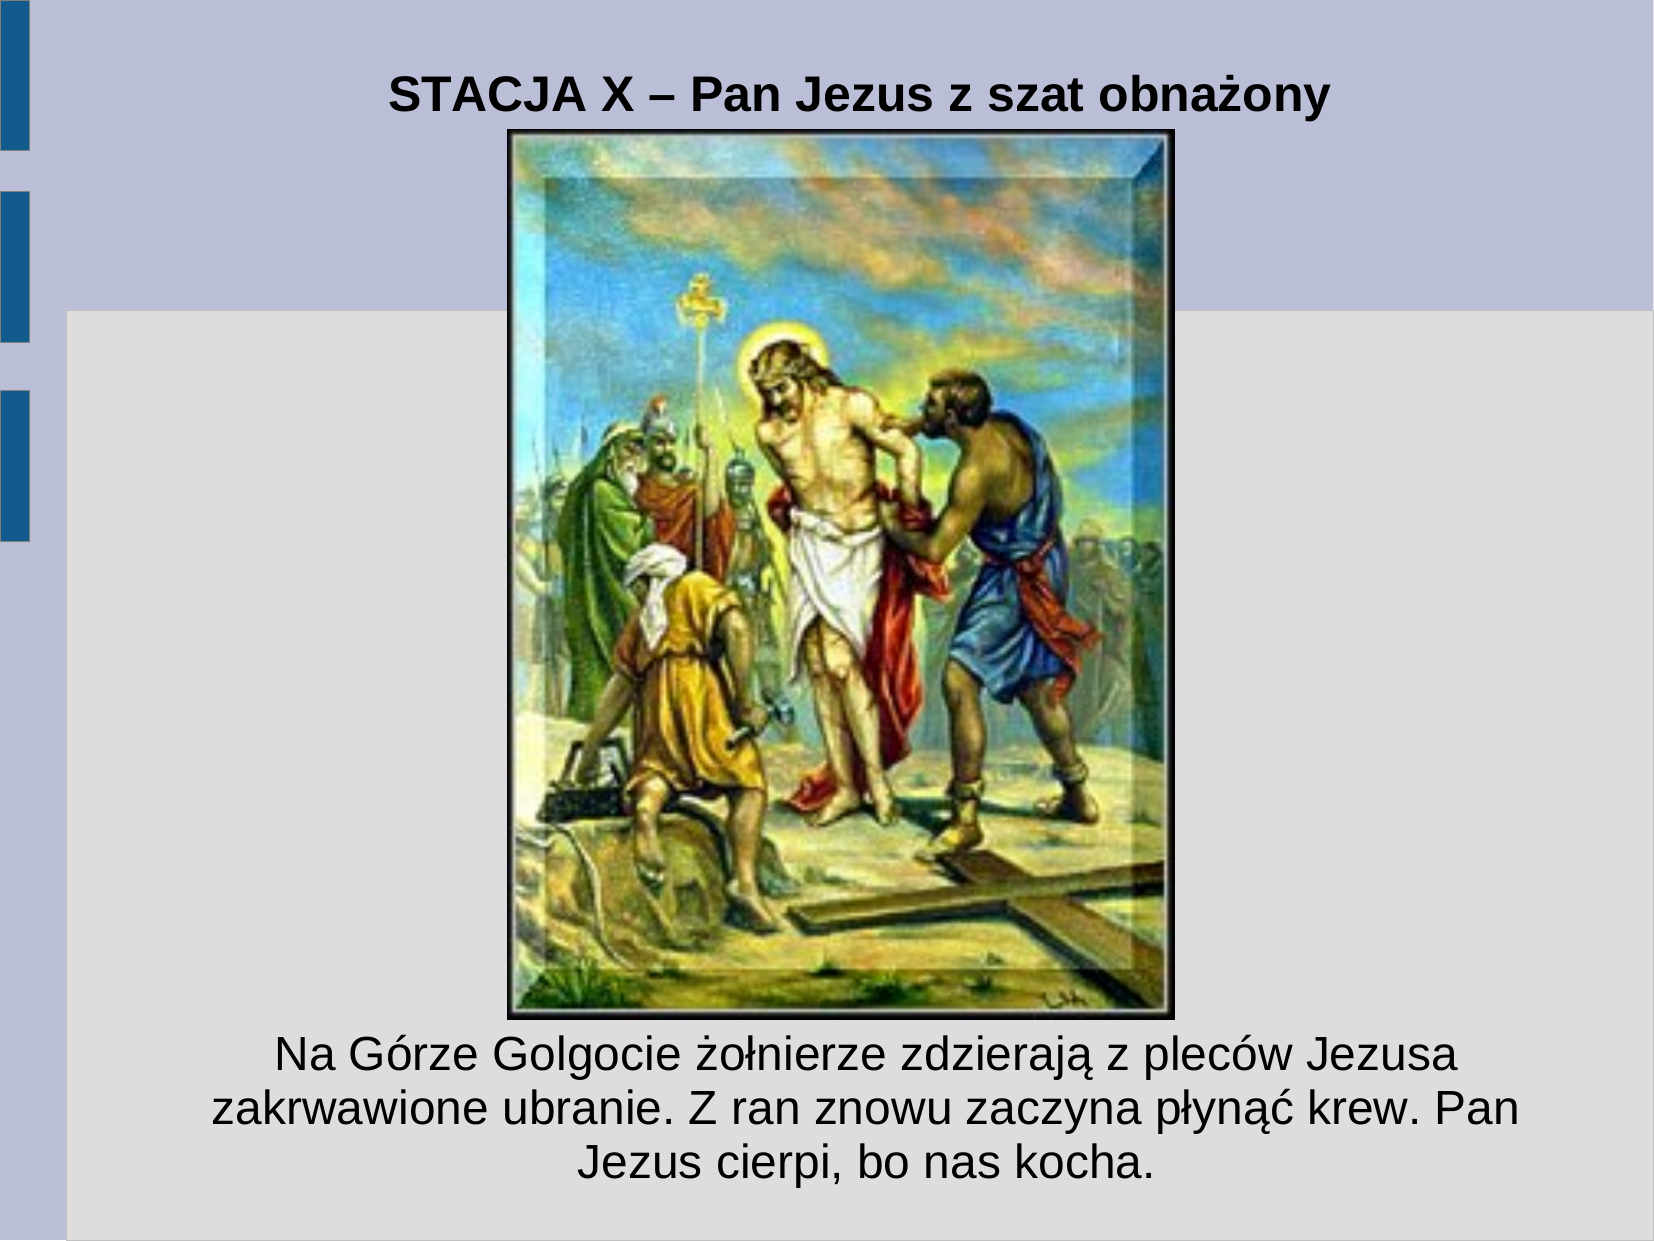

STACJA X – Pan Jezus z szat obnażony
Na Górze Golgocie żołnierze zdzierają z pleców Jezusa zakrwawione ubranie. Z ran znowu zaczyna płynąć krew. Pan Jezus cierpi, bo nas kocha.
#